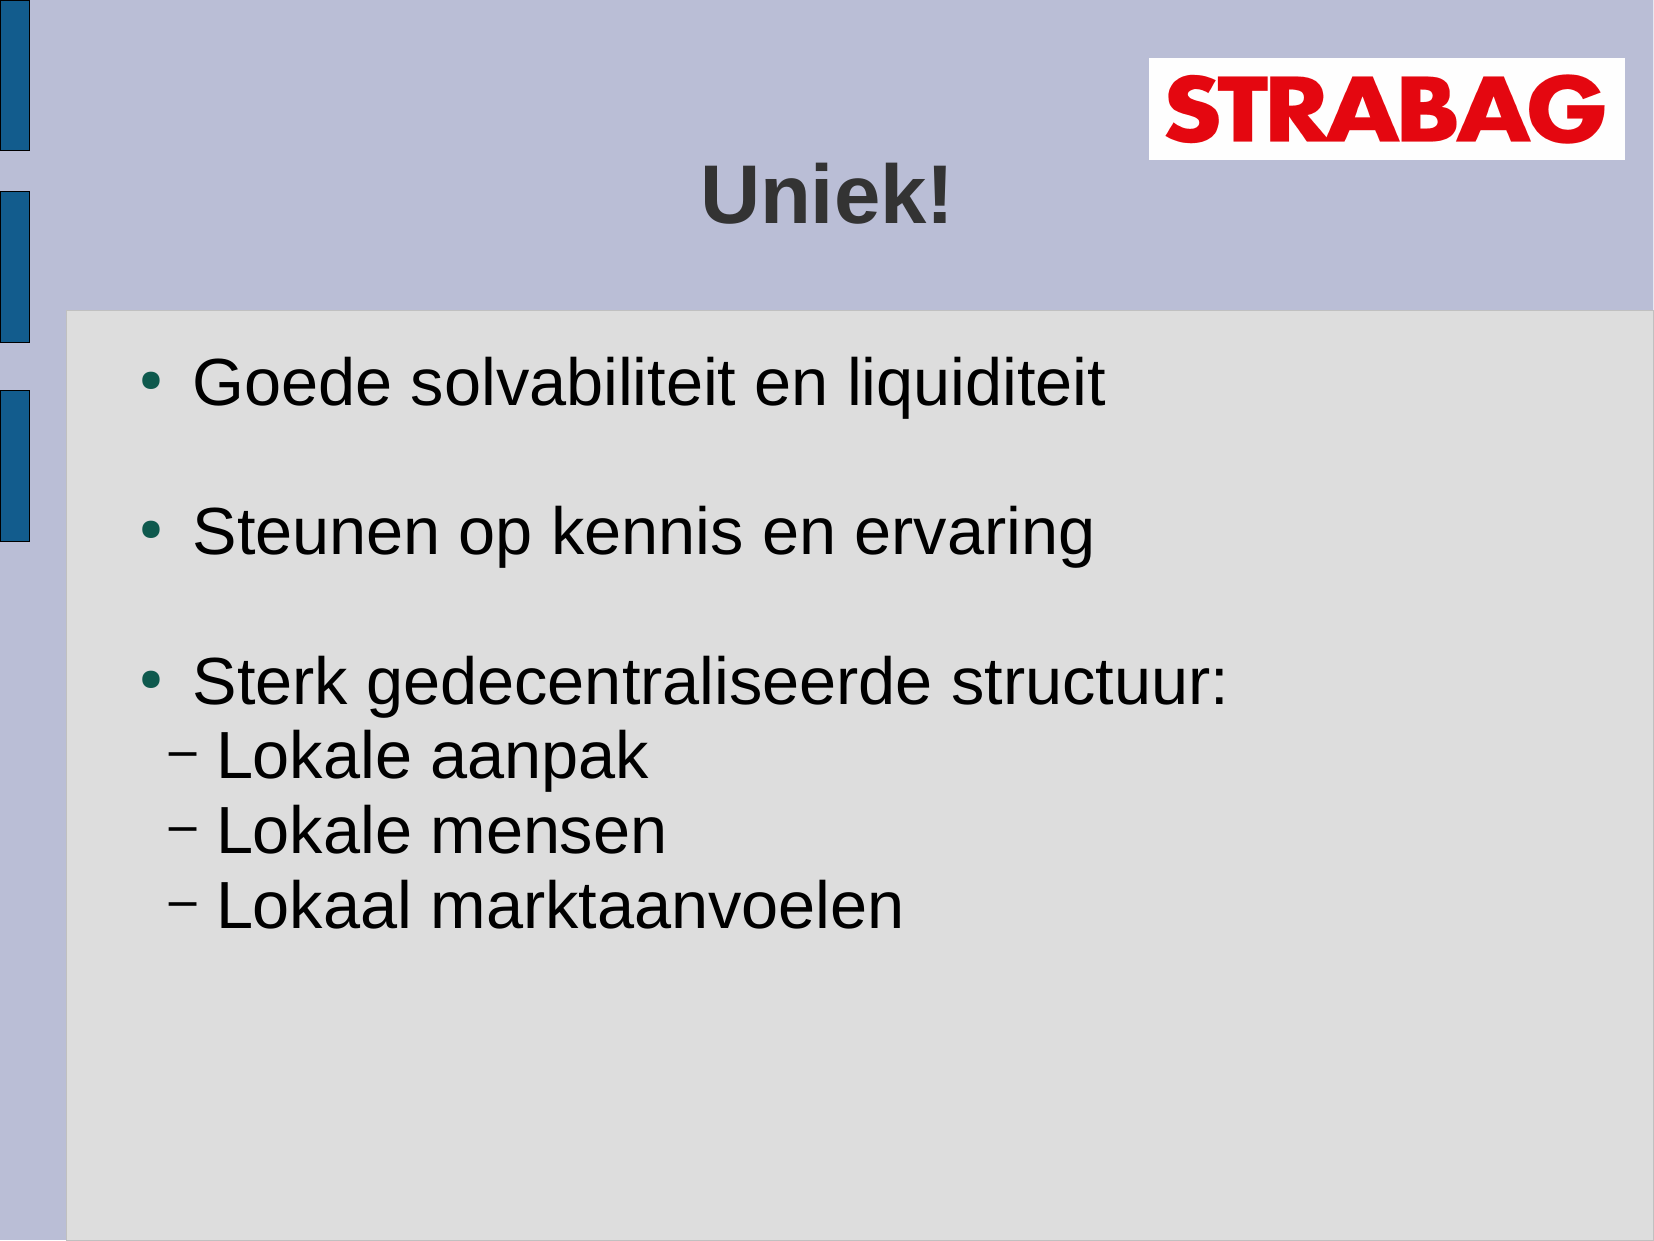

# Uniek!
Goede solvabiliteit en liquiditeit
Steunen op kennis en ervaring
Sterk gedecentraliseerde structuur:
Lokale aanpak
Lokale mensen
Lokaal marktaanvoelen